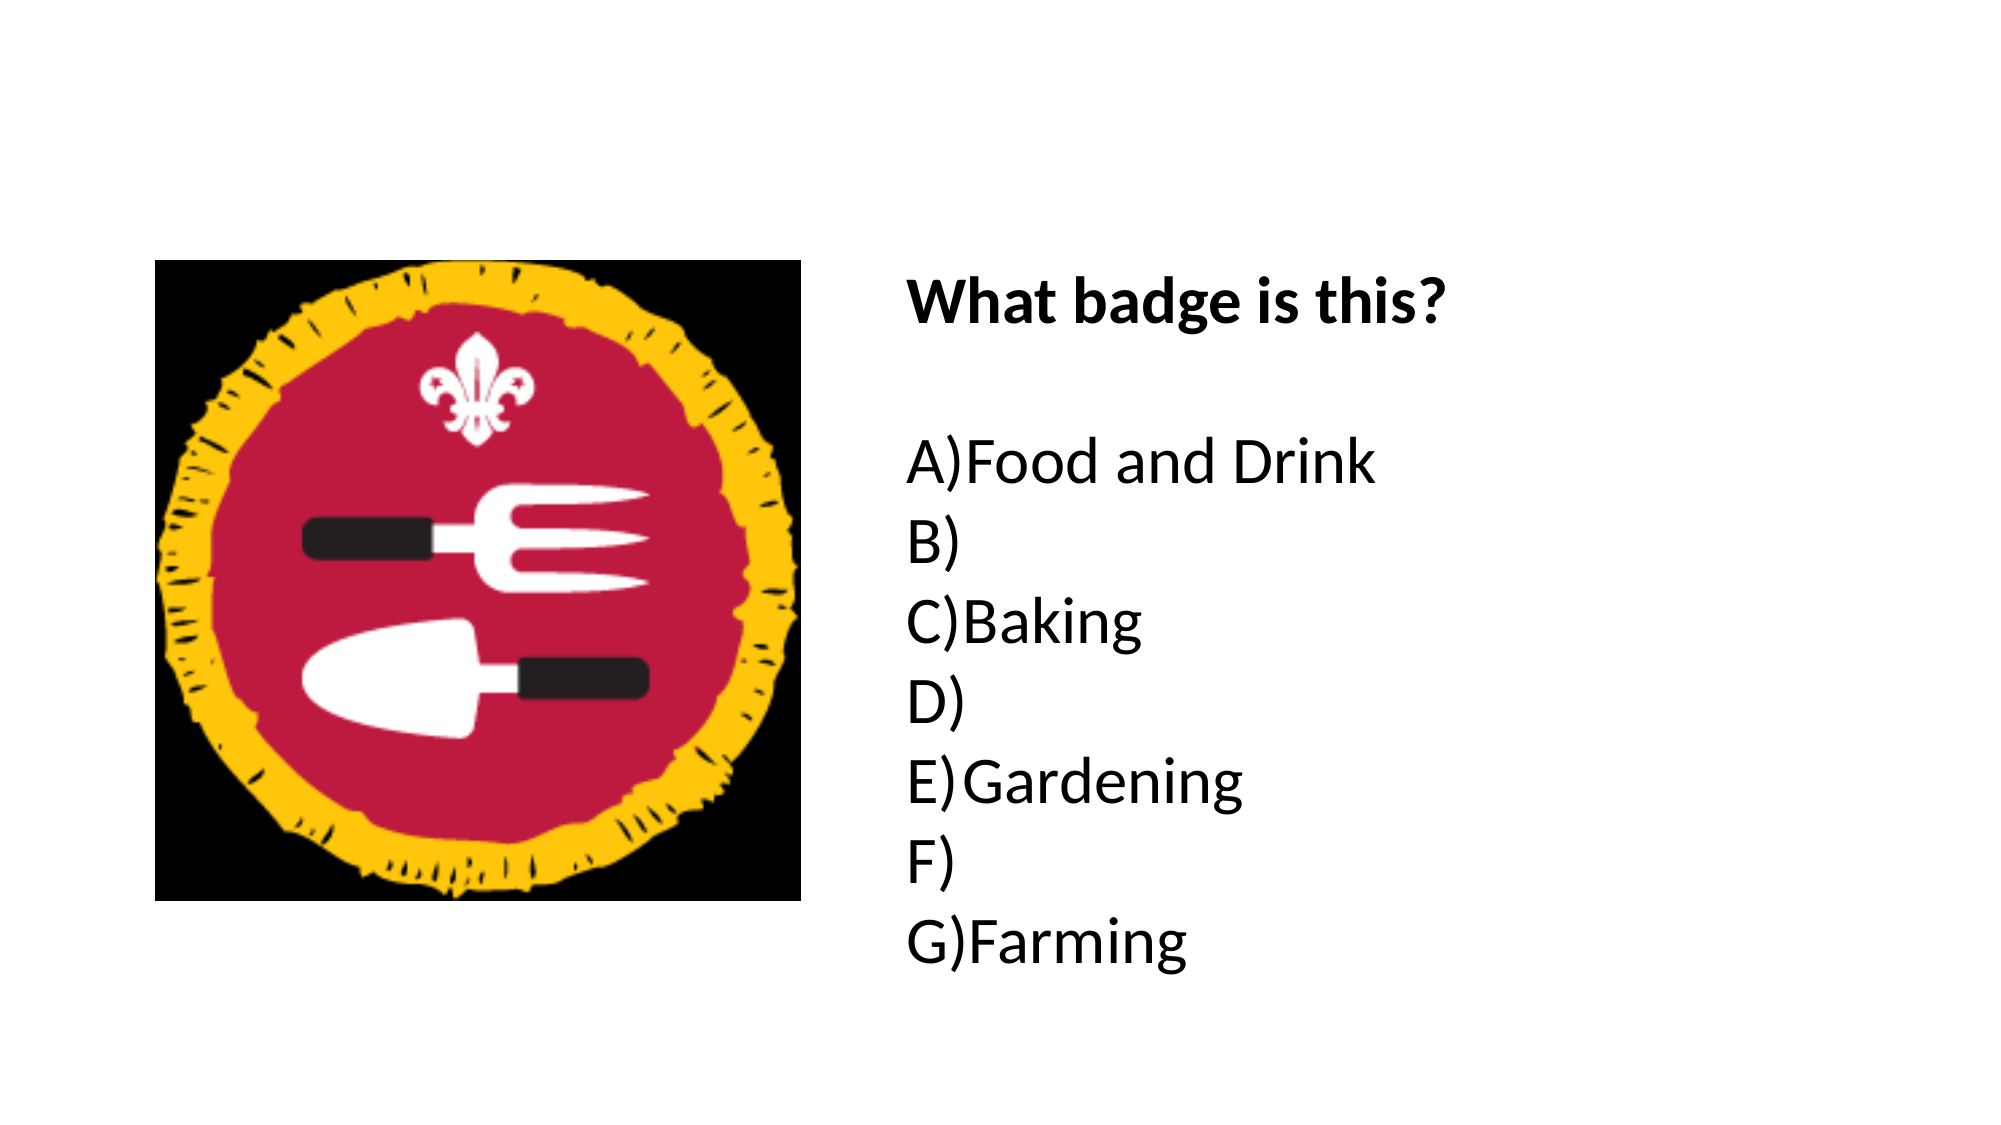

What badge is this?
Food and Drink
Baking
Gardening
Farming